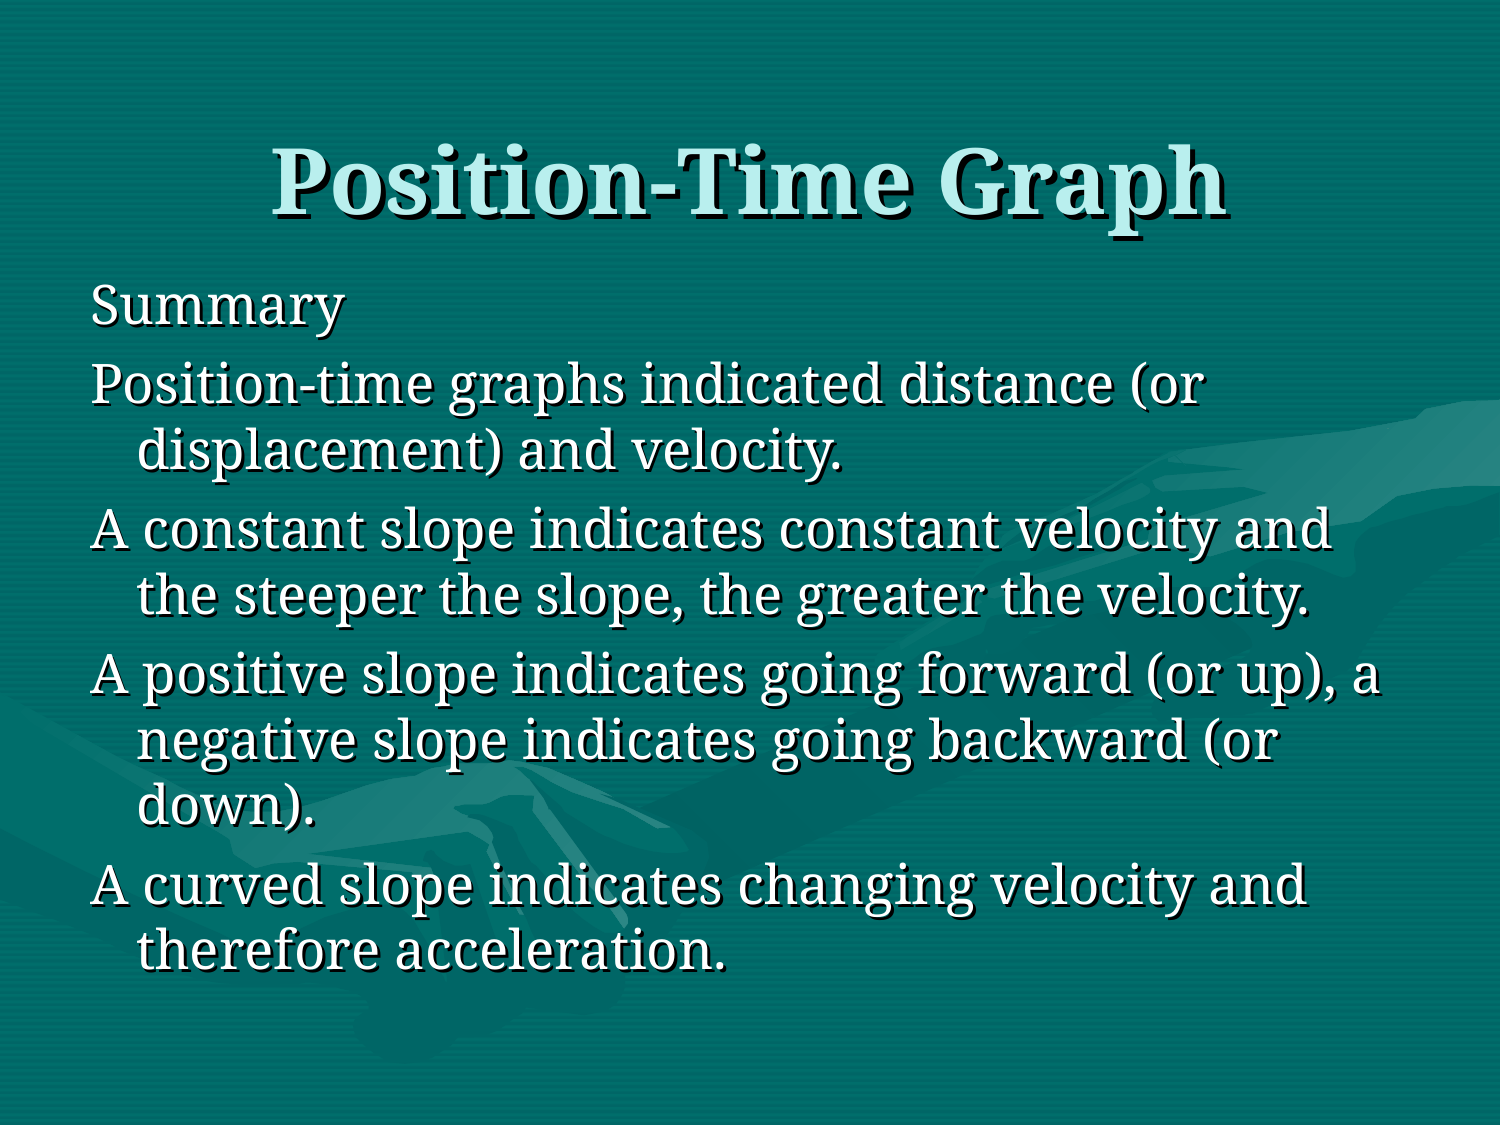

# Position-Time Graph
Summary
Position-time graphs indicated distance (or displacement) and velocity.
A constant slope indicates constant velocity and the steeper the slope, the greater the velocity.
A positive slope indicates going forward (or up), a negative slope indicates going backward (or down).
A curved slope indicates changing velocity and therefore acceleration.